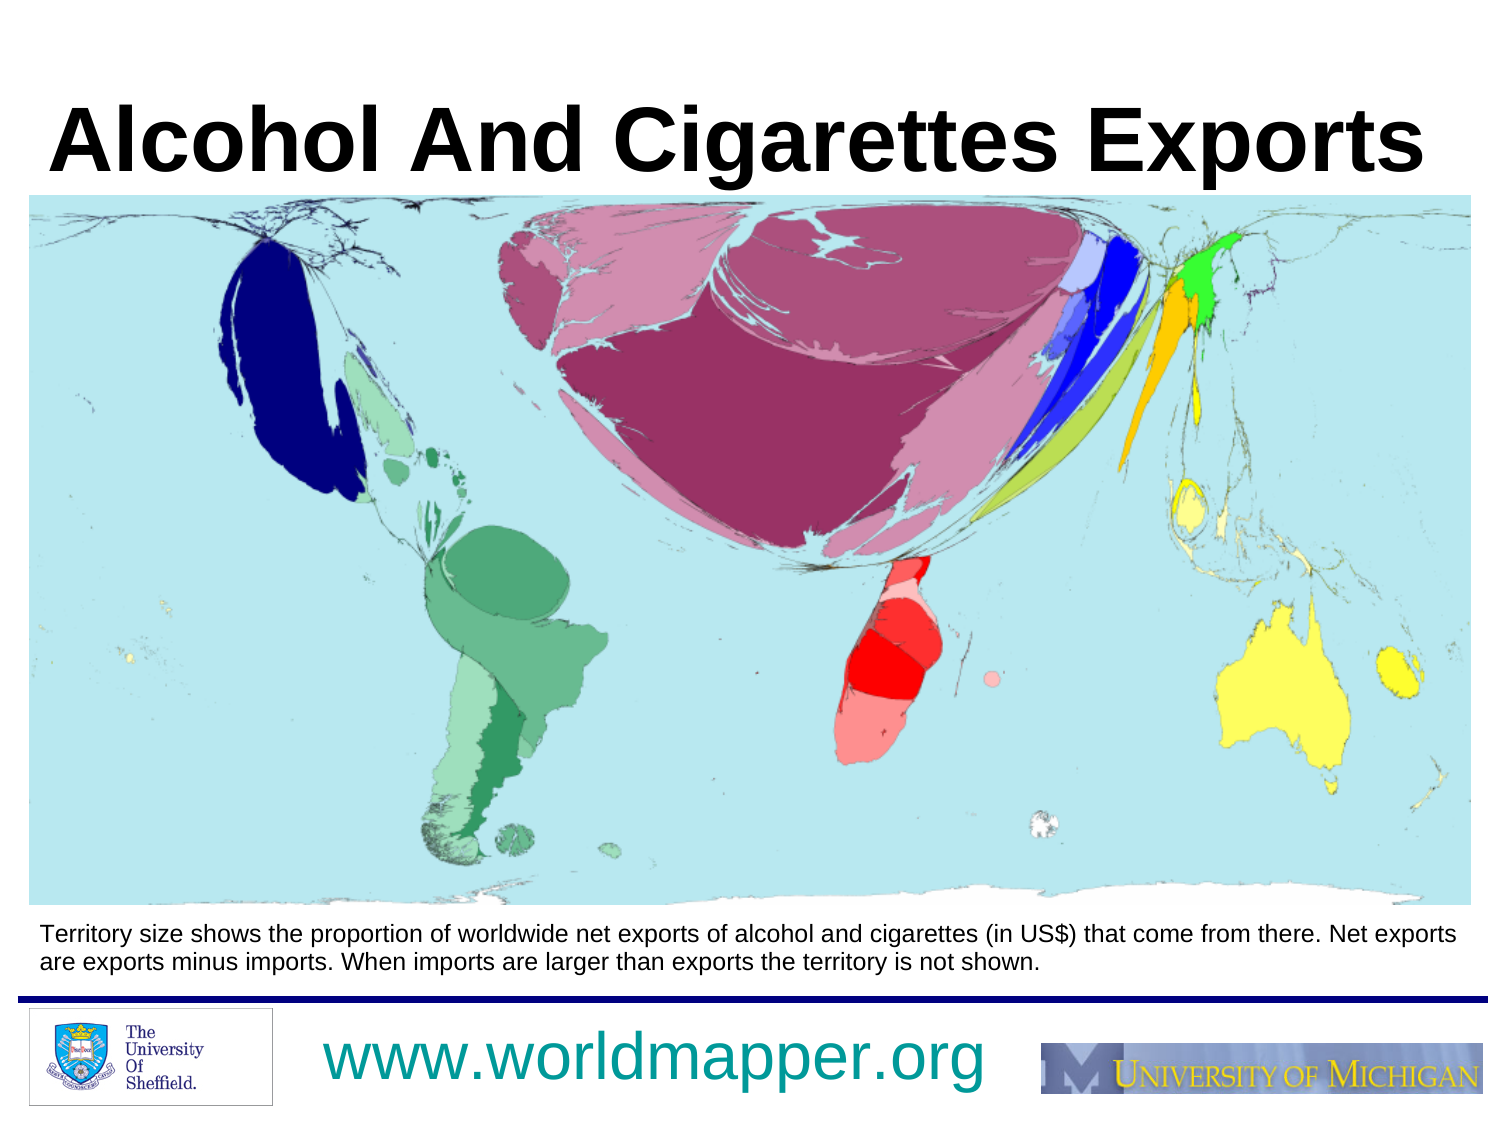

# Alcohol And Cigarettes Exports
Territory size shows the proportion of worldwide net exports of alcohol and cigarettes (in US$) that come from there. Net exports
are exports minus imports. When imports are larger than exports the territory is not shown.